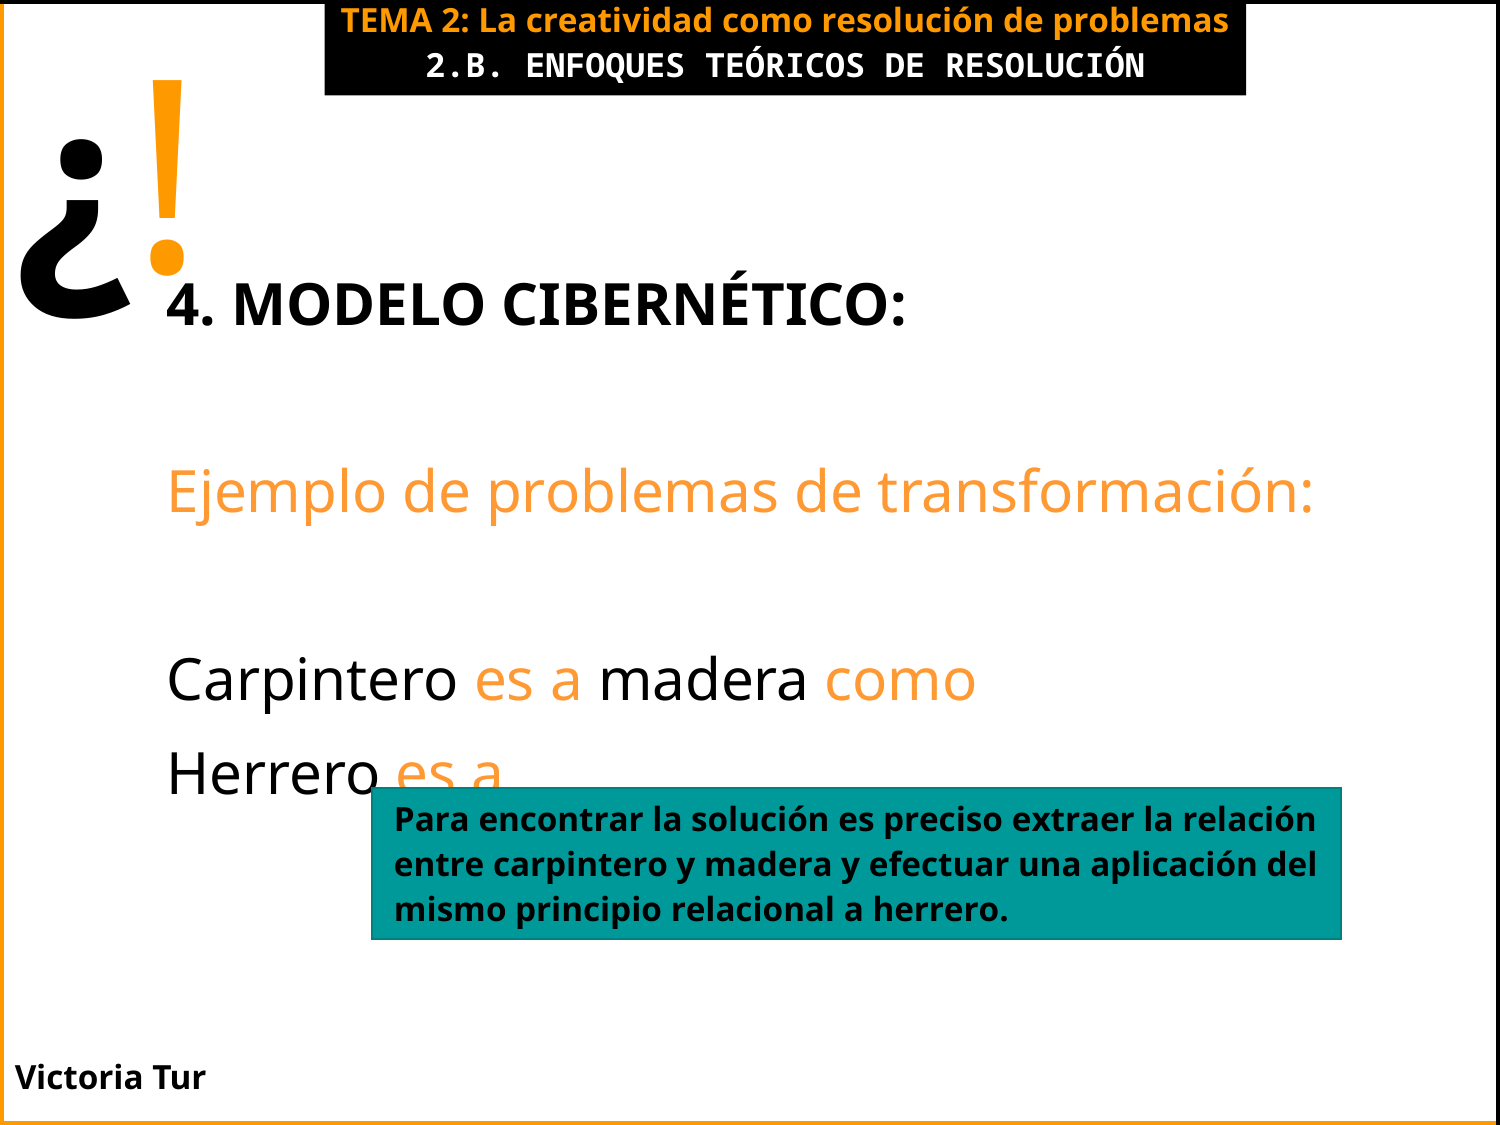

# 4. MODELO CIBERNÉTICO:
Ejemplo de problemas de transformación:
Carpintero es a madera como
Herrero es a…
Para encontrar la solución es preciso extraer la relación entre carpintero y madera y efectuar una aplicación del mismo principio relacional a herrero.